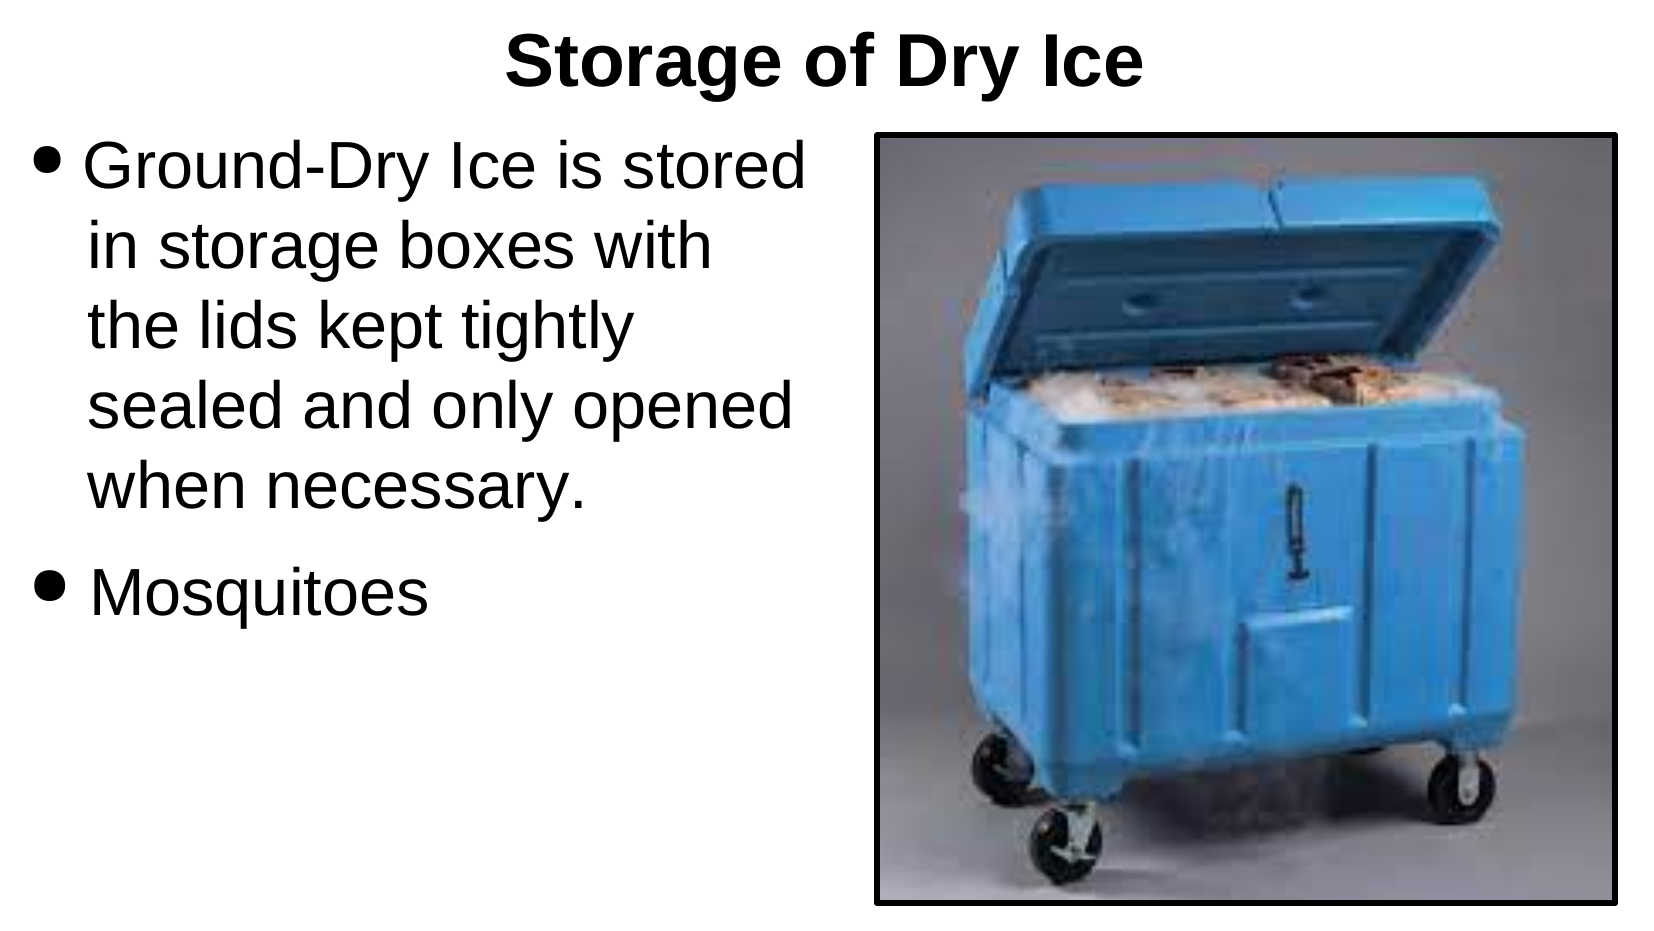

# Storage of Dry Ice
 Ground-Dry Ice is stored in storage boxes with the lids kept tightly sealed and only opened when necessary.
 Mosquitoes